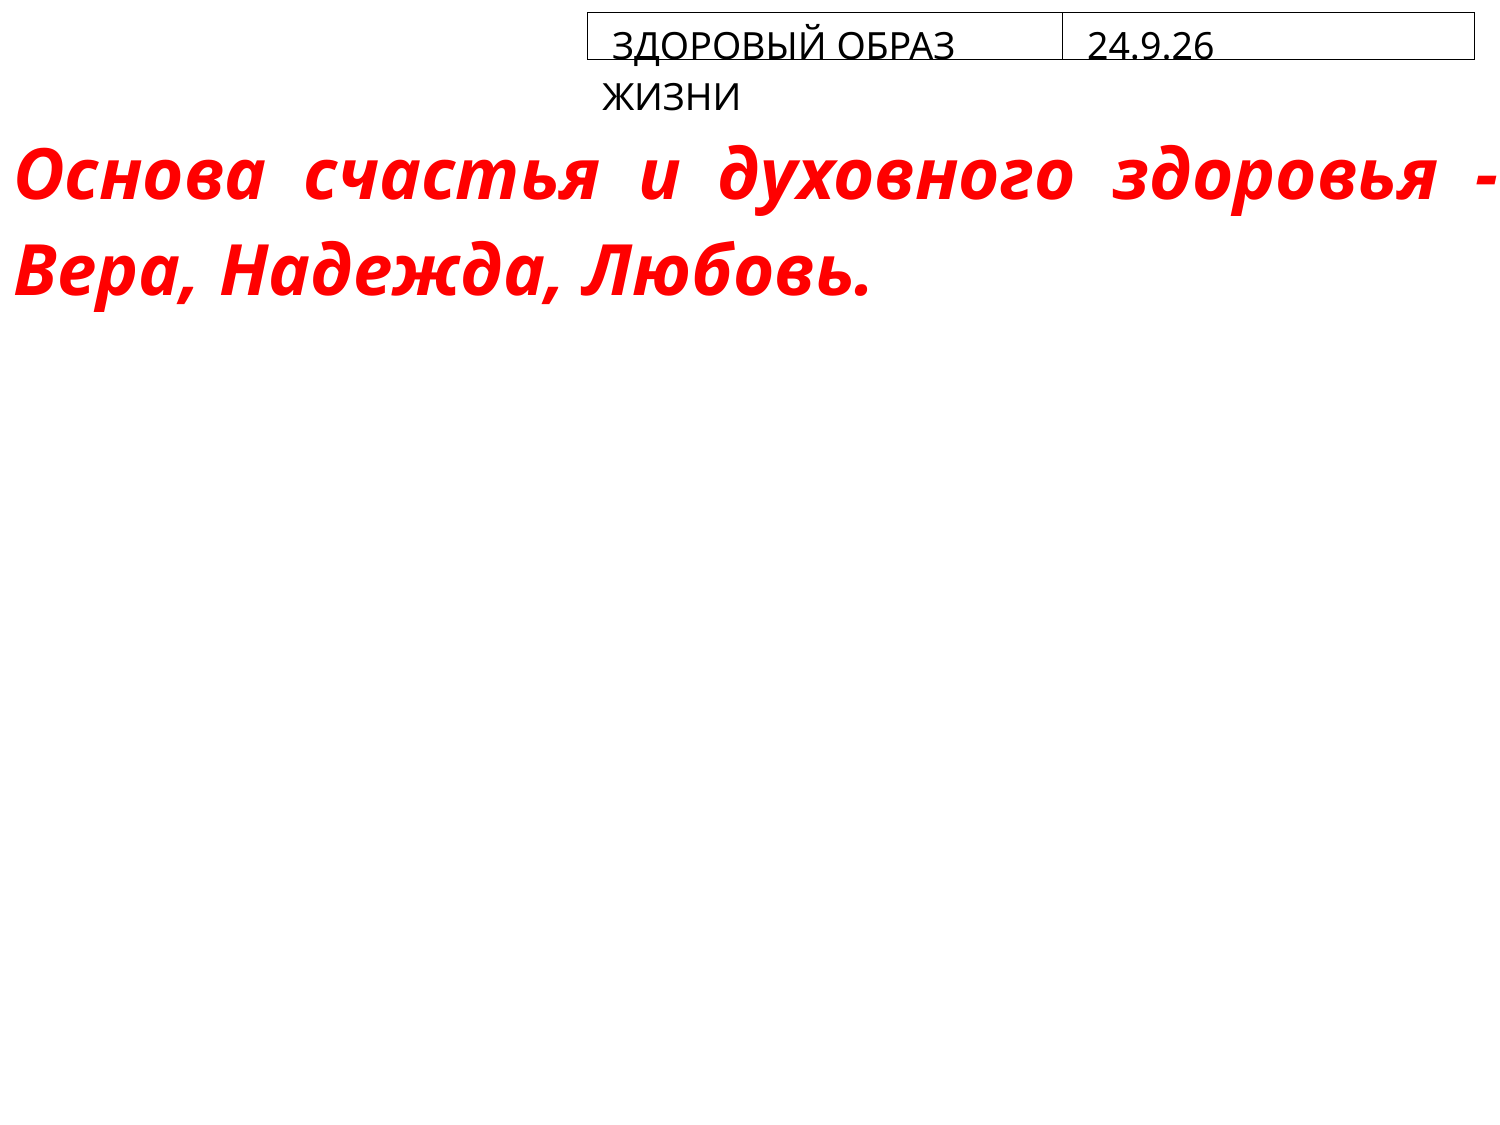

Основа счастья и духовного здоровья - Вера, Надежда, Любовь.